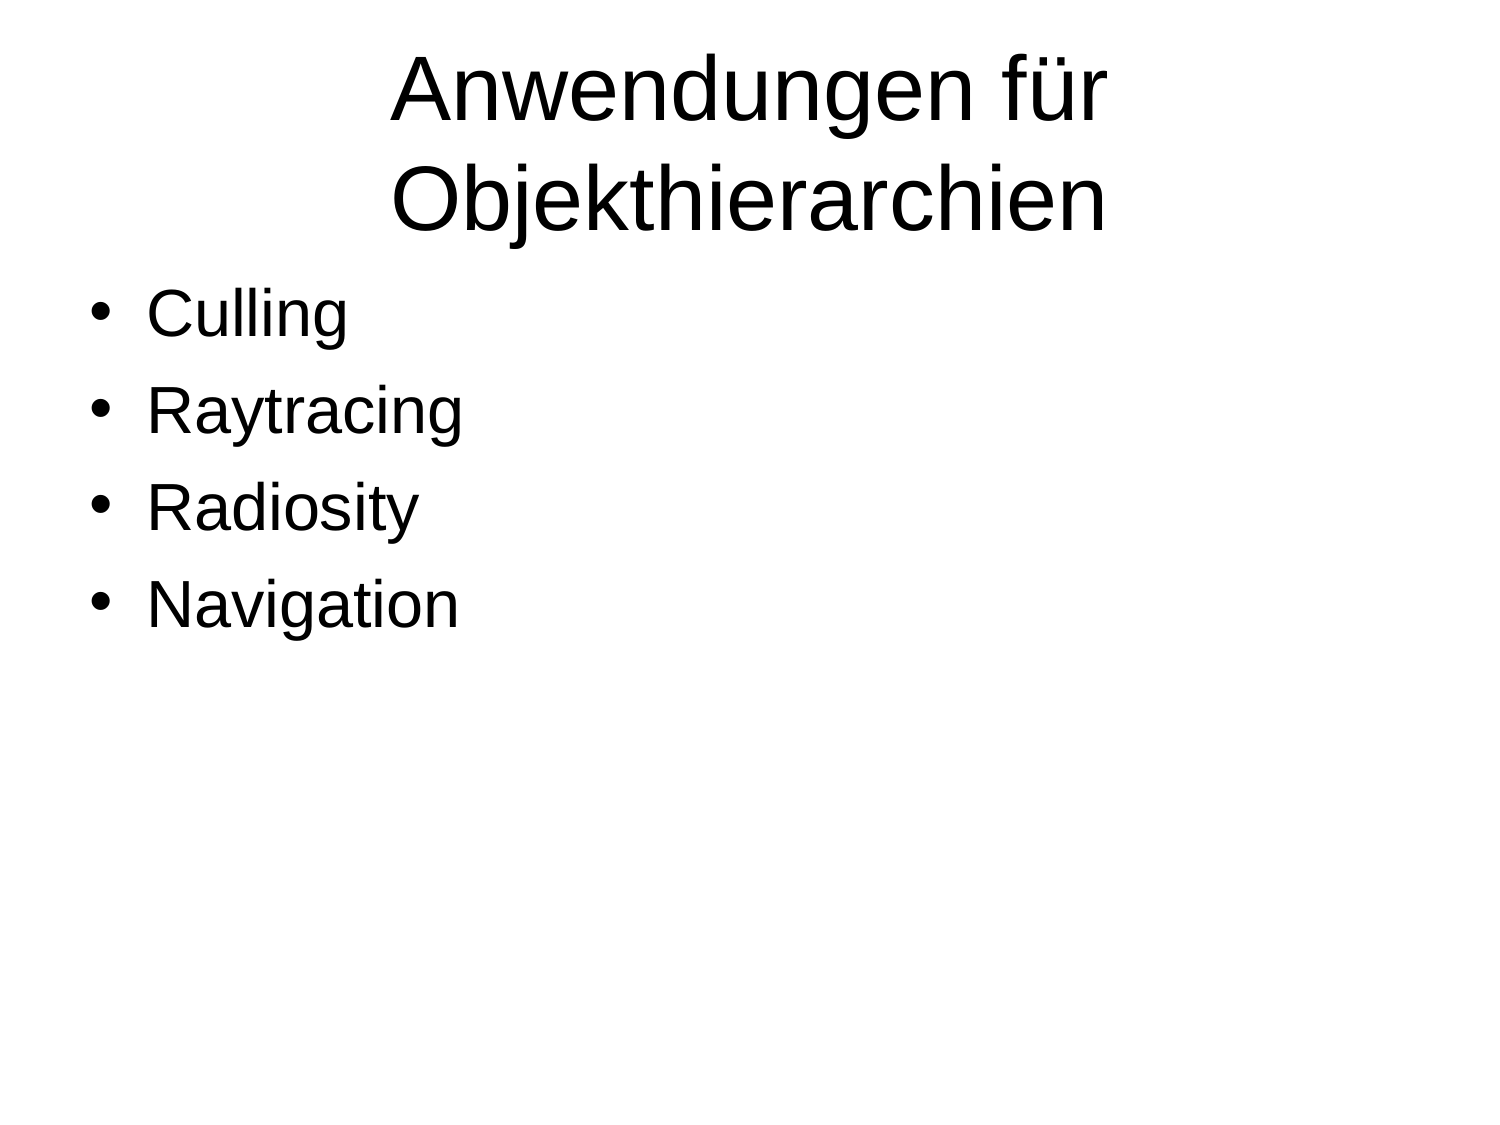

# Anwendungen für Objekthierarchien
Culling
Raytracing
Radiosity
Navigation